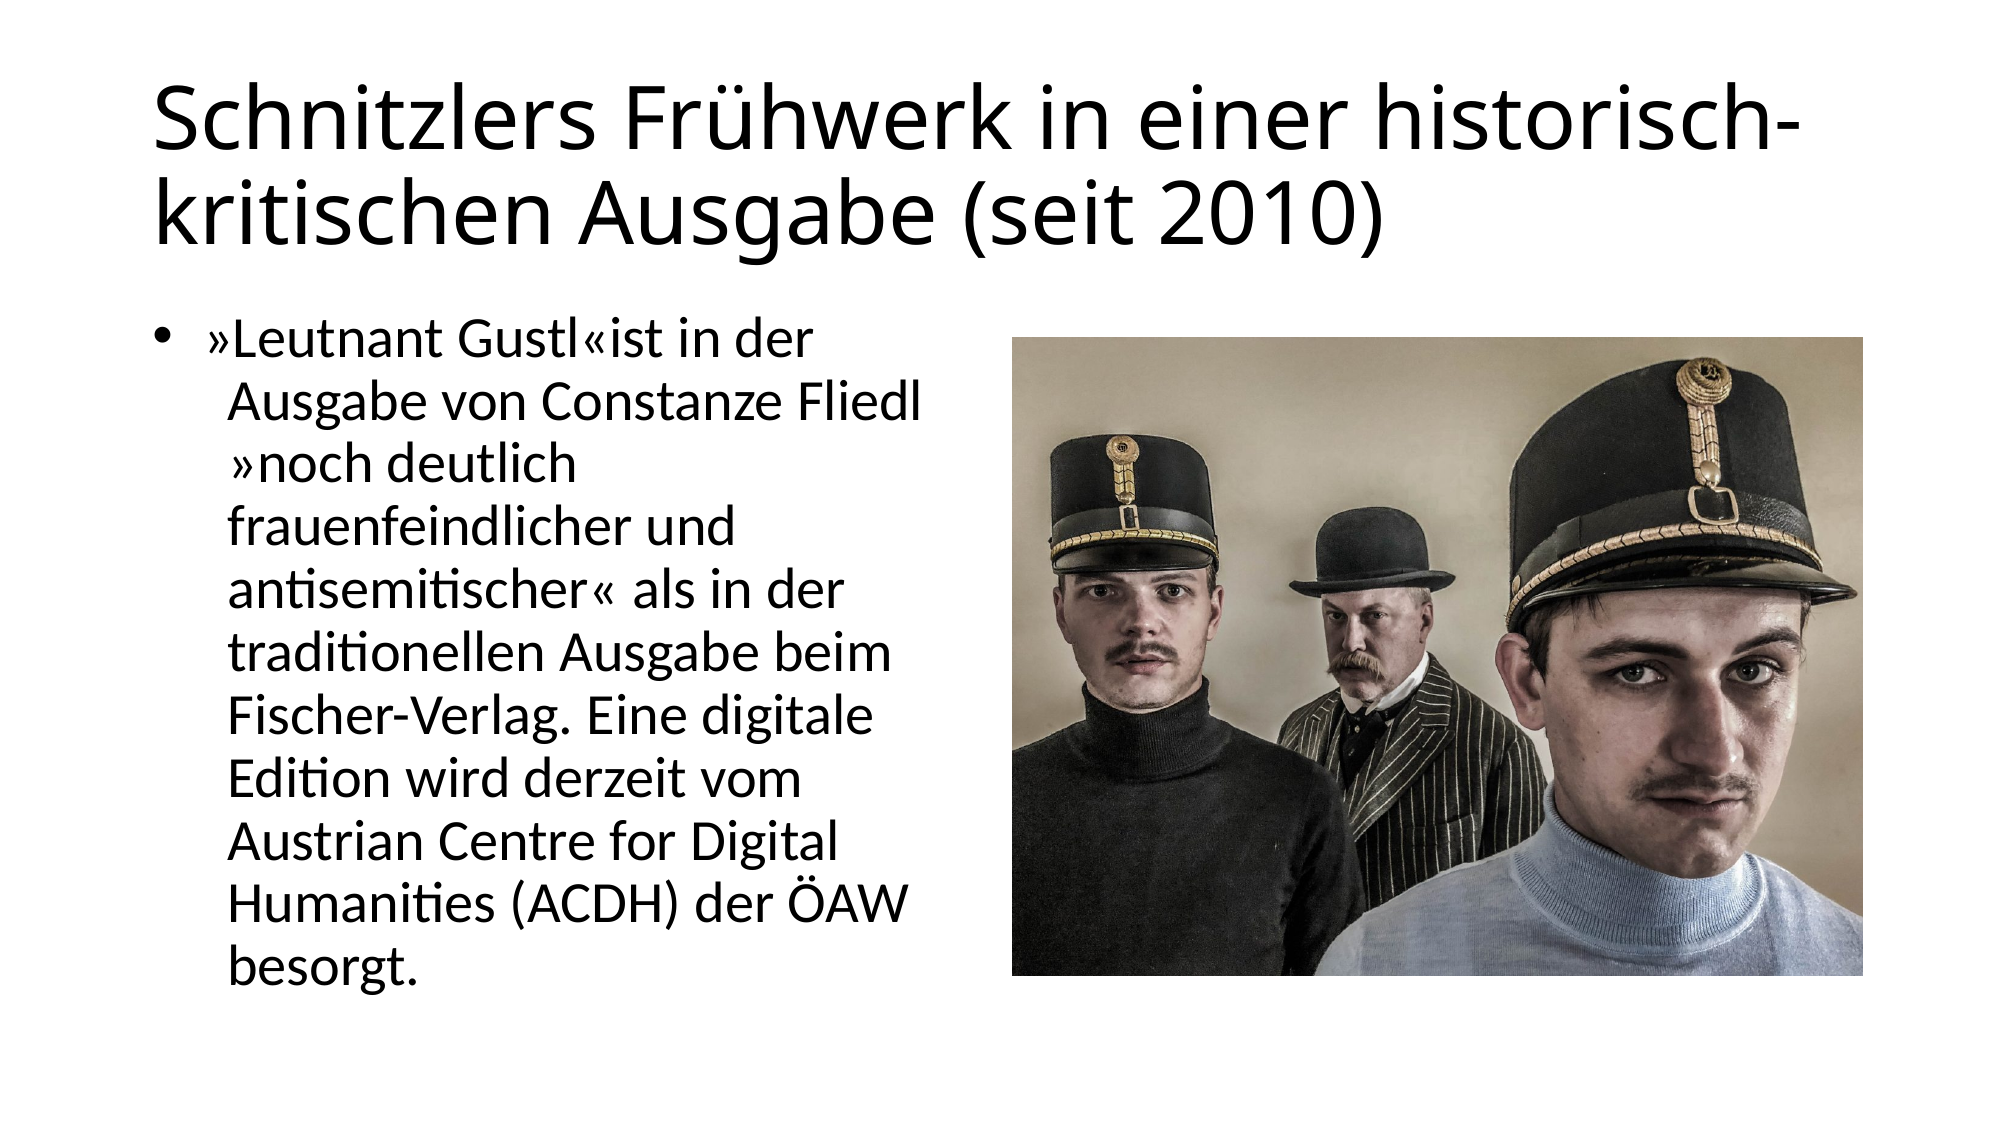

# Schnitzlers Frühwerk in einer historisch-kritischen Ausgabe (seit 2010)
 »Leutnant Gustl«ist in der Ausgabe von Constanze Fliedl »noch deutlich frauenfeindlicher und antisemitischer« als in der traditionellen Ausgabe beim Fischer-Verlag. Eine digitale Edition wird derzeit vom Austrian Centre for Digital Humanities (ACDH) der ÖAW besorgt.